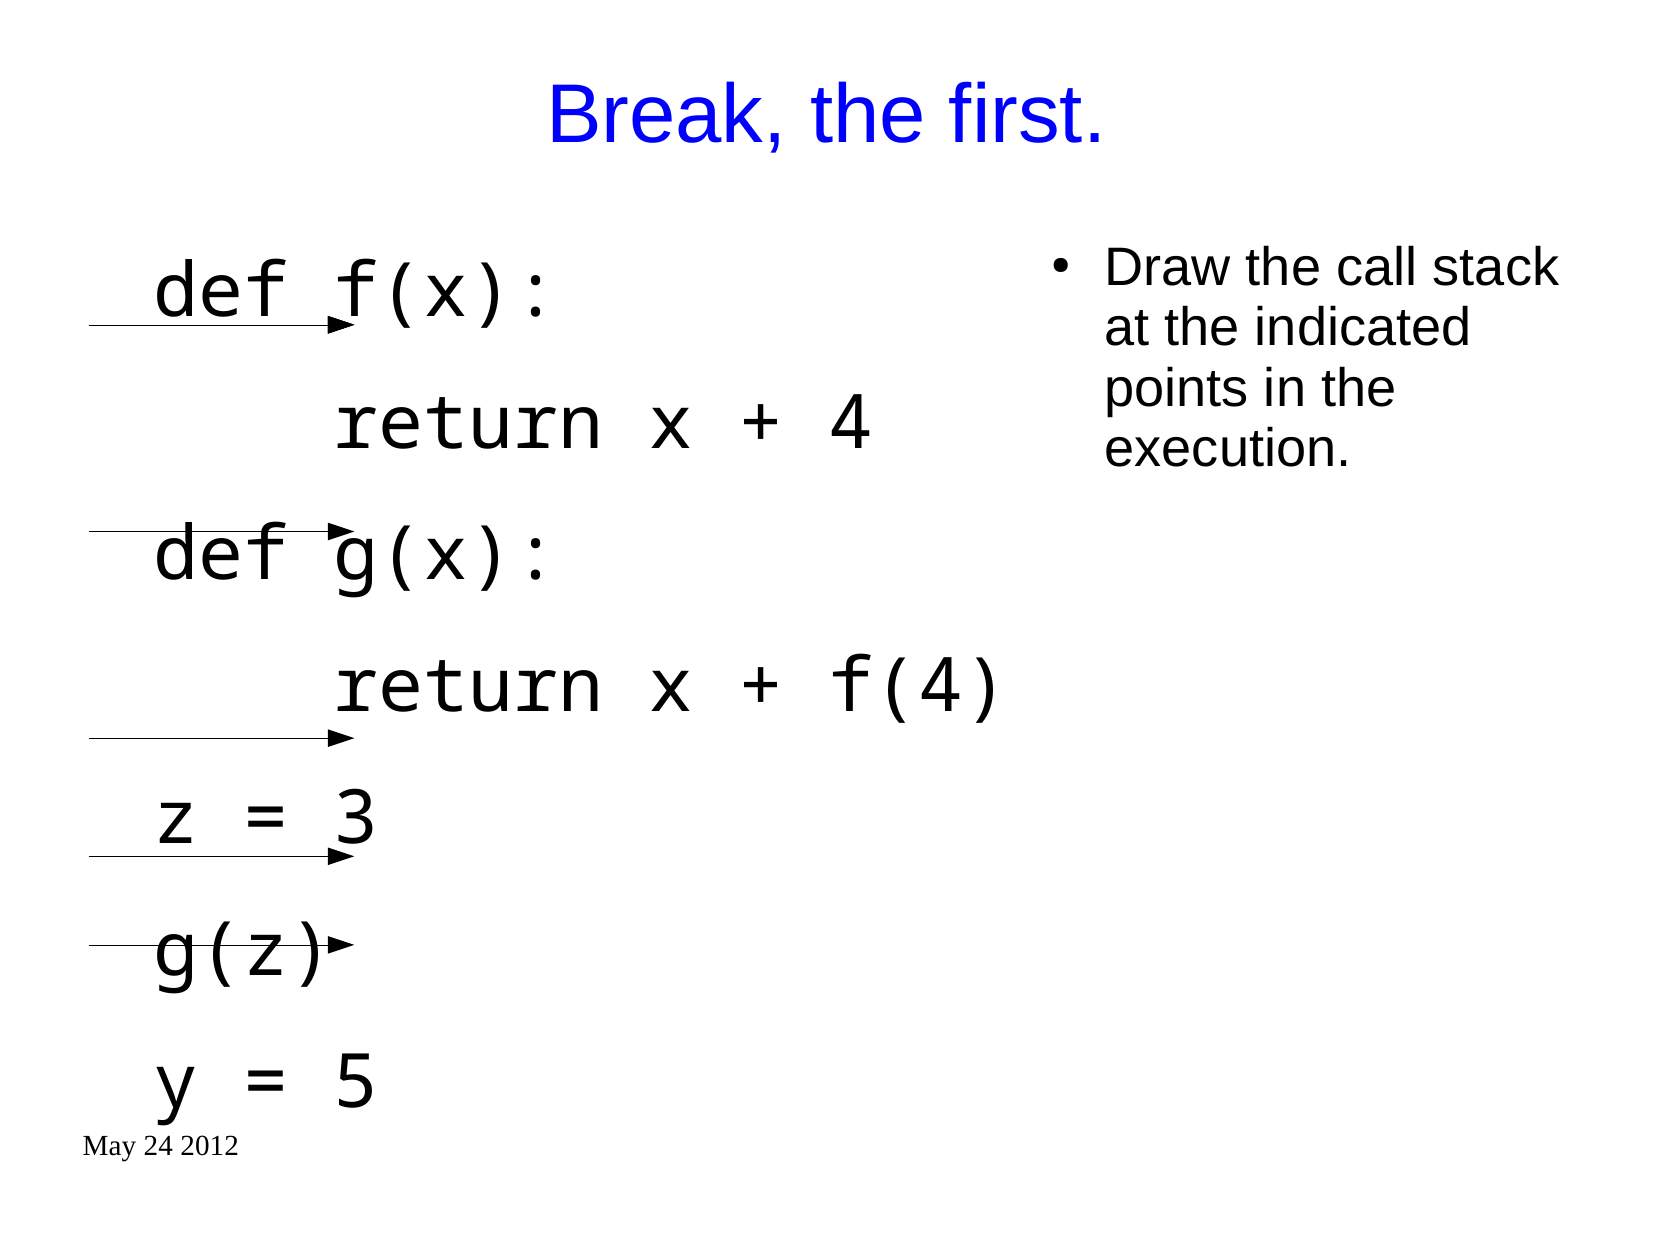

# Break, the first.
def f(x):
 return x + 4
def g(x):
 return x + f(4)
z = 3
g(z)
y = 5
Draw the call stack at the indicated points in the execution.
May 24 2012